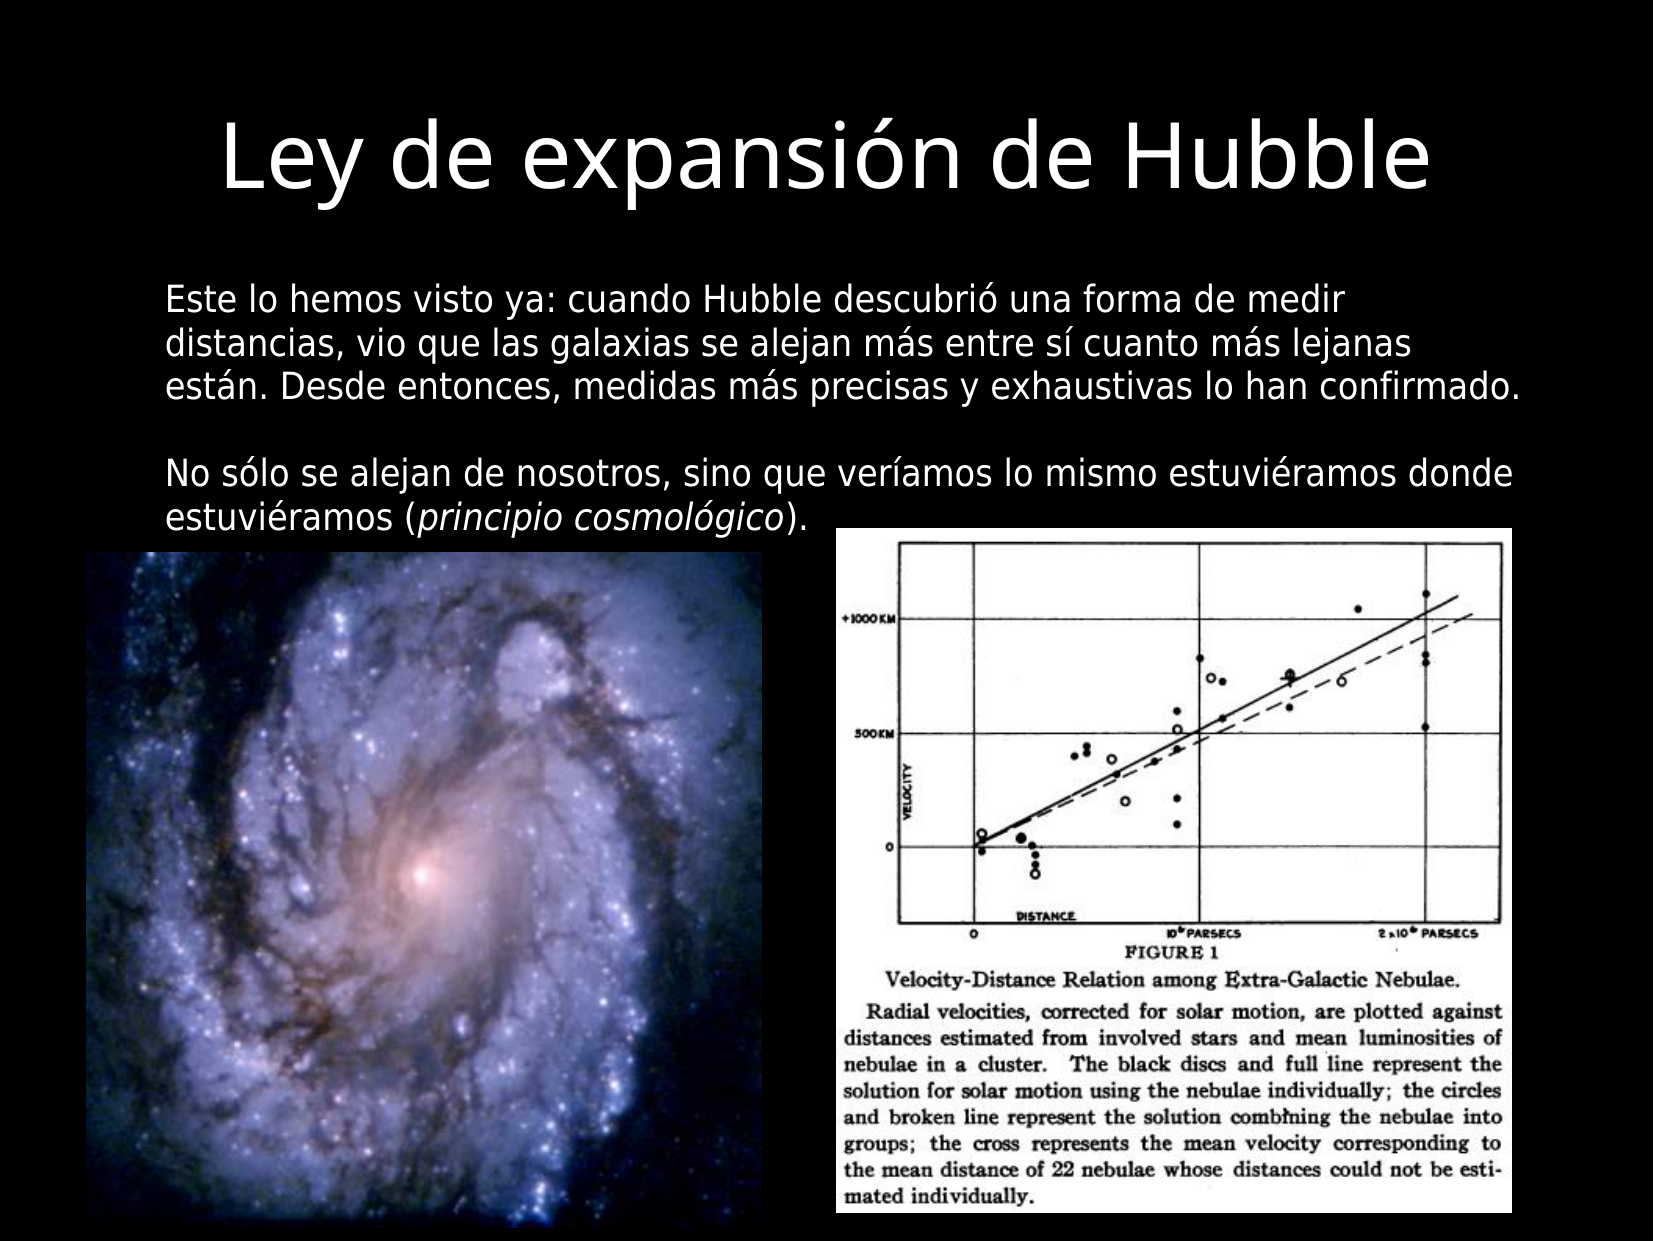

# Ley de expansión de Hubble
Este lo hemos visto ya: cuando Hubble descubrió una forma de medir distancias, vio que las galaxias se alejan más entre sí cuanto más lejanas están. Desde entonces, medidas más precisas y exhaustivas lo han confirmado.
No sólo se alejan de nosotros, sino que veríamos lo mismo estuviéramos donde estuviéramos (principio cosmológico).